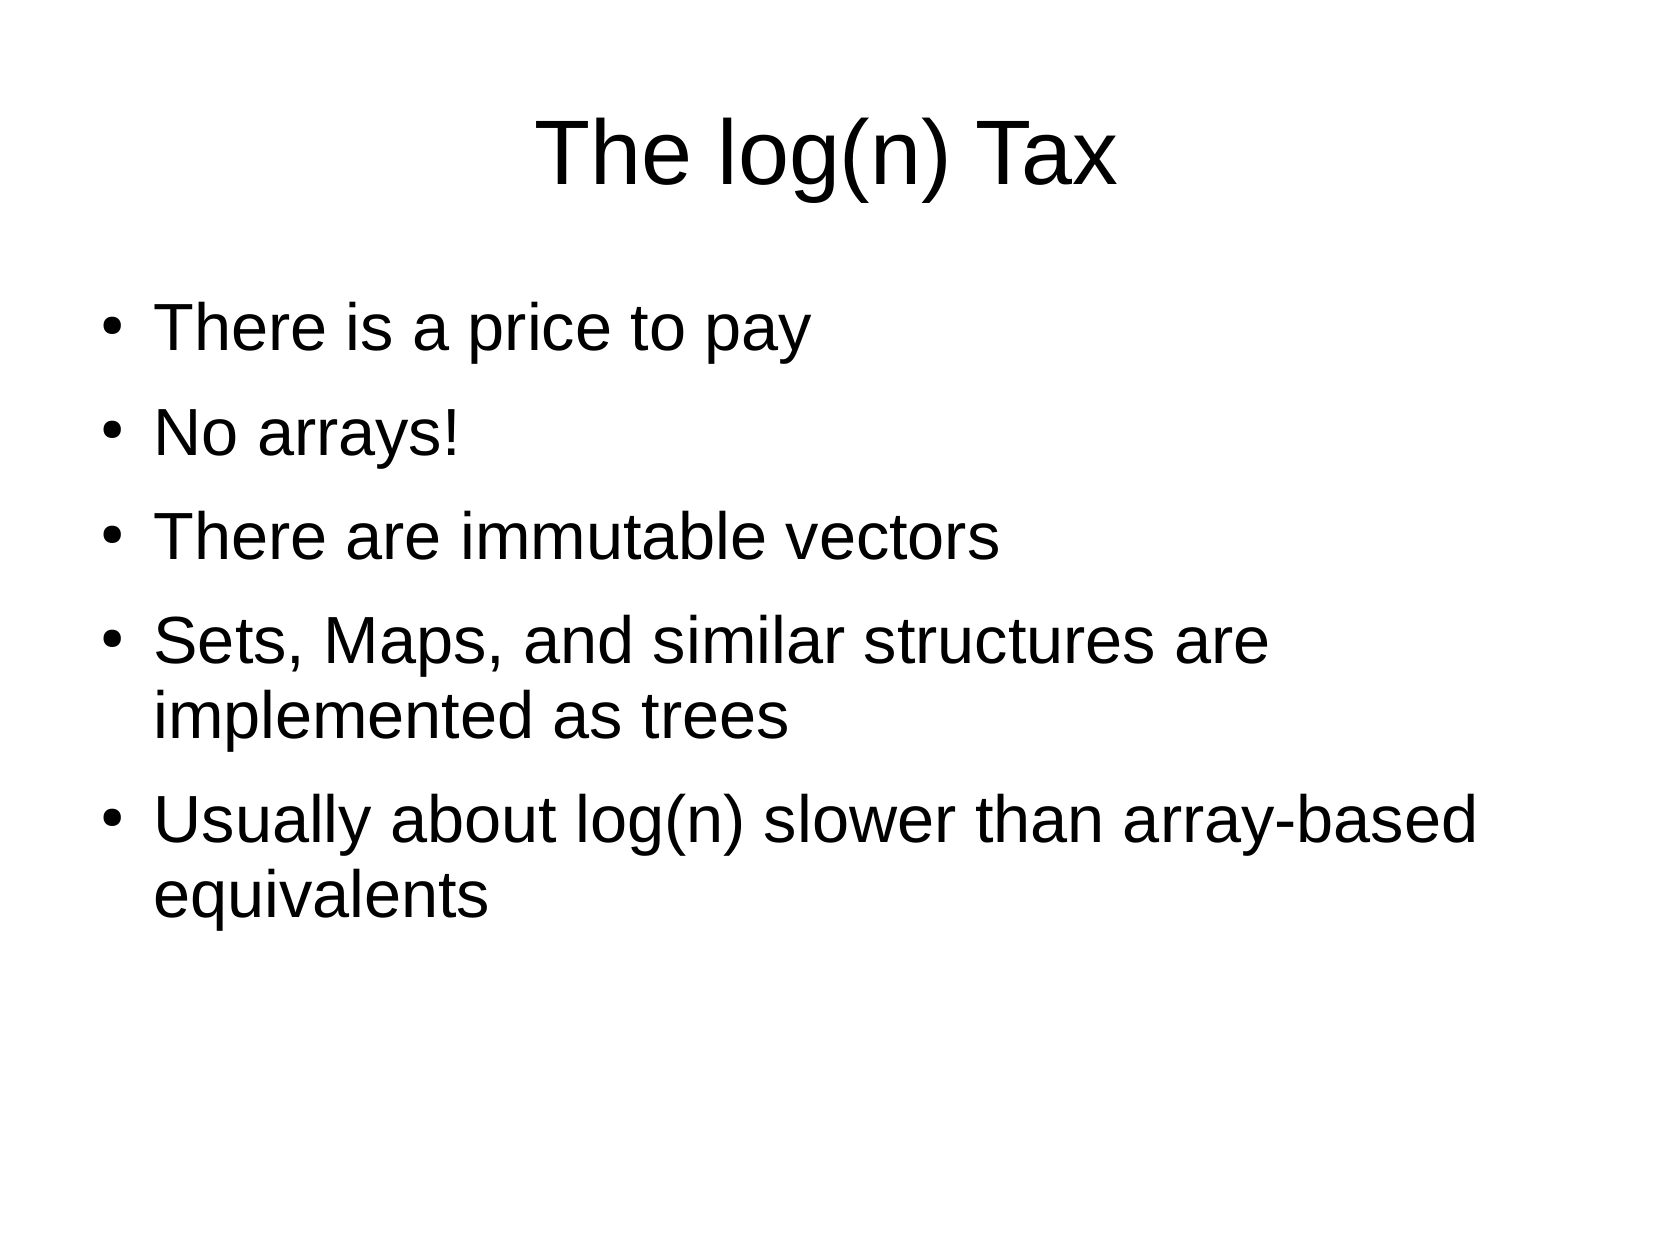

# The log(n) Tax
There is a price to pay
No arrays!
There are immutable vectors
Sets, Maps, and similar structures are implemented as trees
Usually about log(n) slower than array-based equivalents